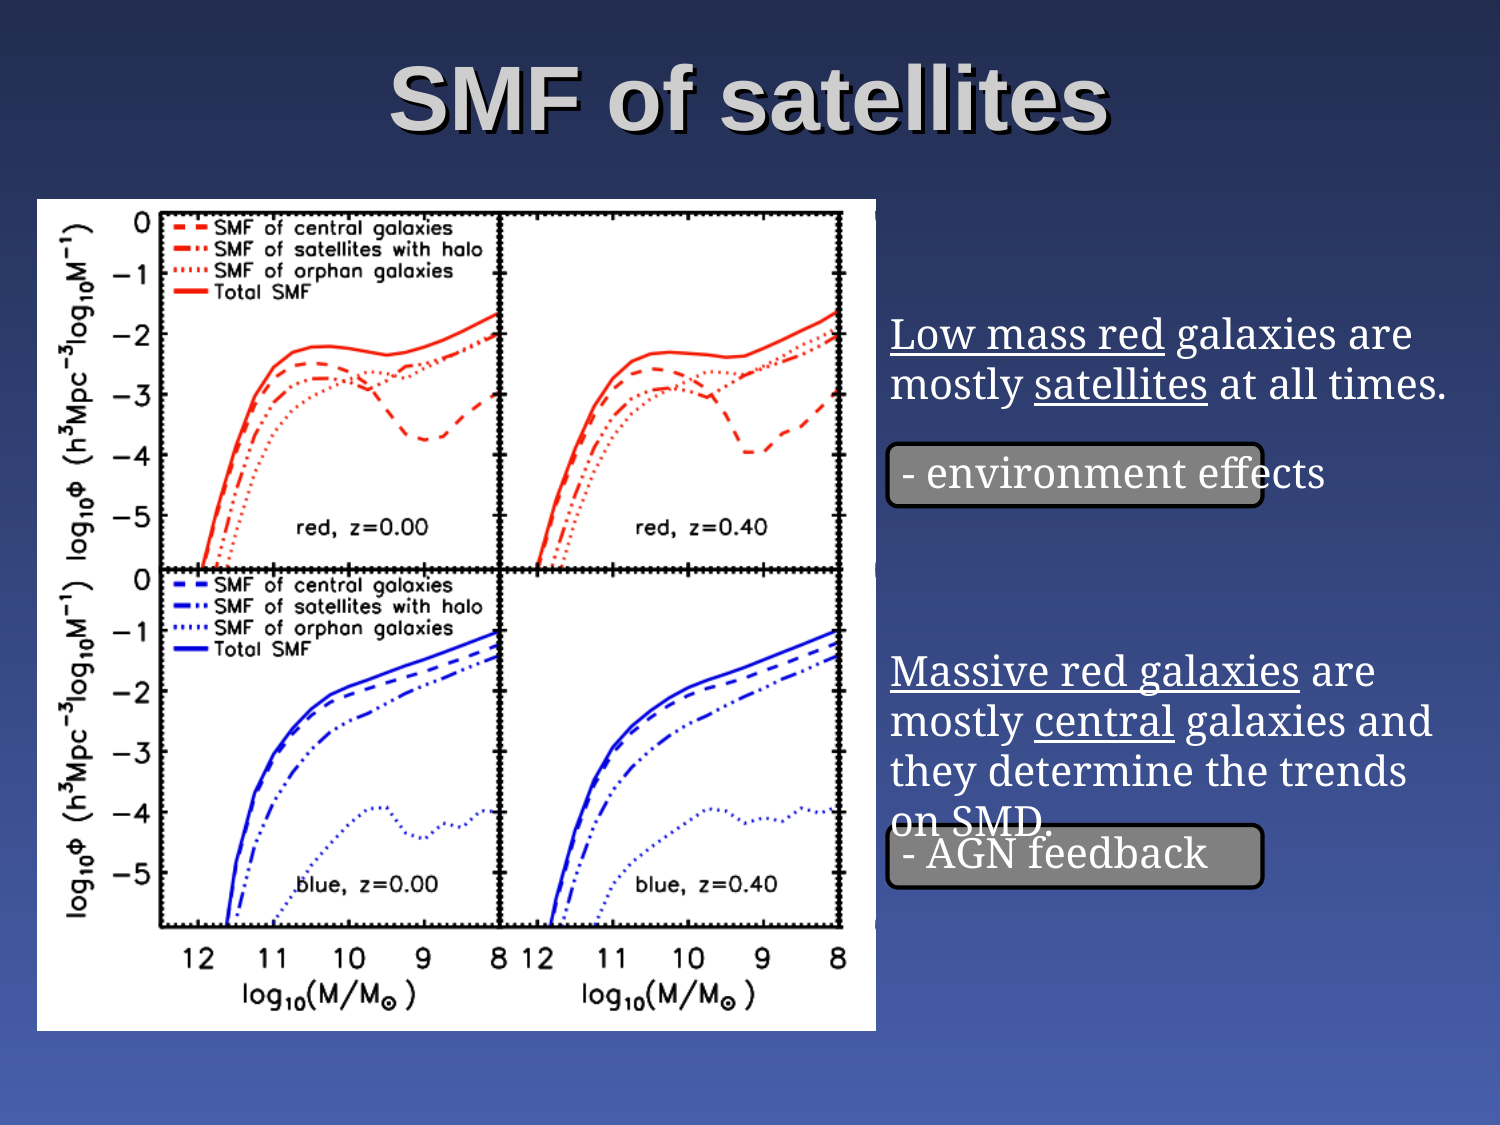

# SMF of satellites
Low mass red galaxies are mostly satellites at all times.
- environment effects
Massive red galaxies are mostly central galaxies and they determine the trends on SMD.
- AGN feedback